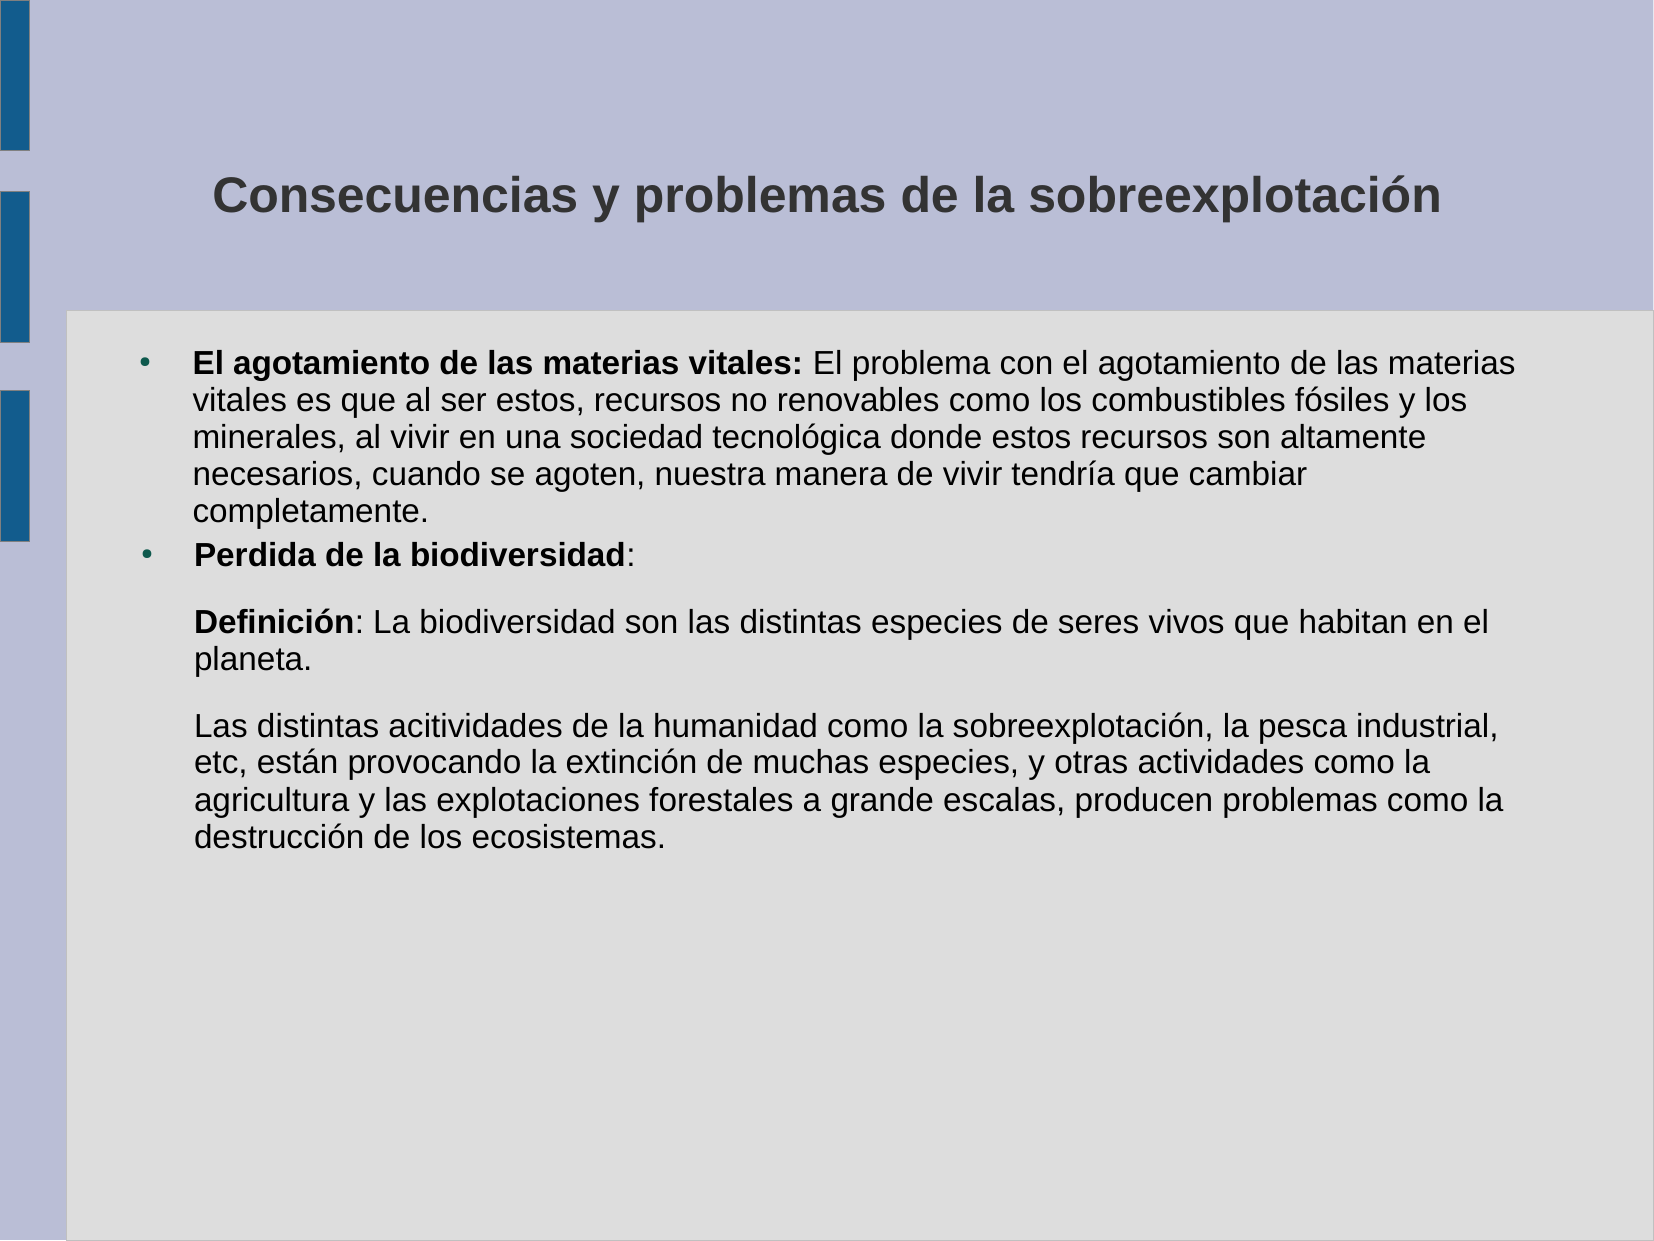

# Consecuencias y problemas de la sobreexplotación
El agotamiento de las materias vitales: El problema con el agotamiento de las materias vitales es que al ser estos, recursos no renovables como los combustibles fósiles y los minerales, al vivir en una sociedad tecnológica donde estos recursos son altamente necesarios, cuando se agoten, nuestra manera de vivir tendría que cambiar completamente.
Perdida de la biodiversidad:
Definición: La biodiversidad son las distintas especies de seres vivos que habitan en el planeta.
Las distintas acitividades de la humanidad como la sobreexplotación, la pesca industrial, etc, están provocando la extinción de muchas especies, y otras actividades como la agricultura y las explotaciones forestales a grande escalas, producen problemas como la destrucción de los ecosistemas.